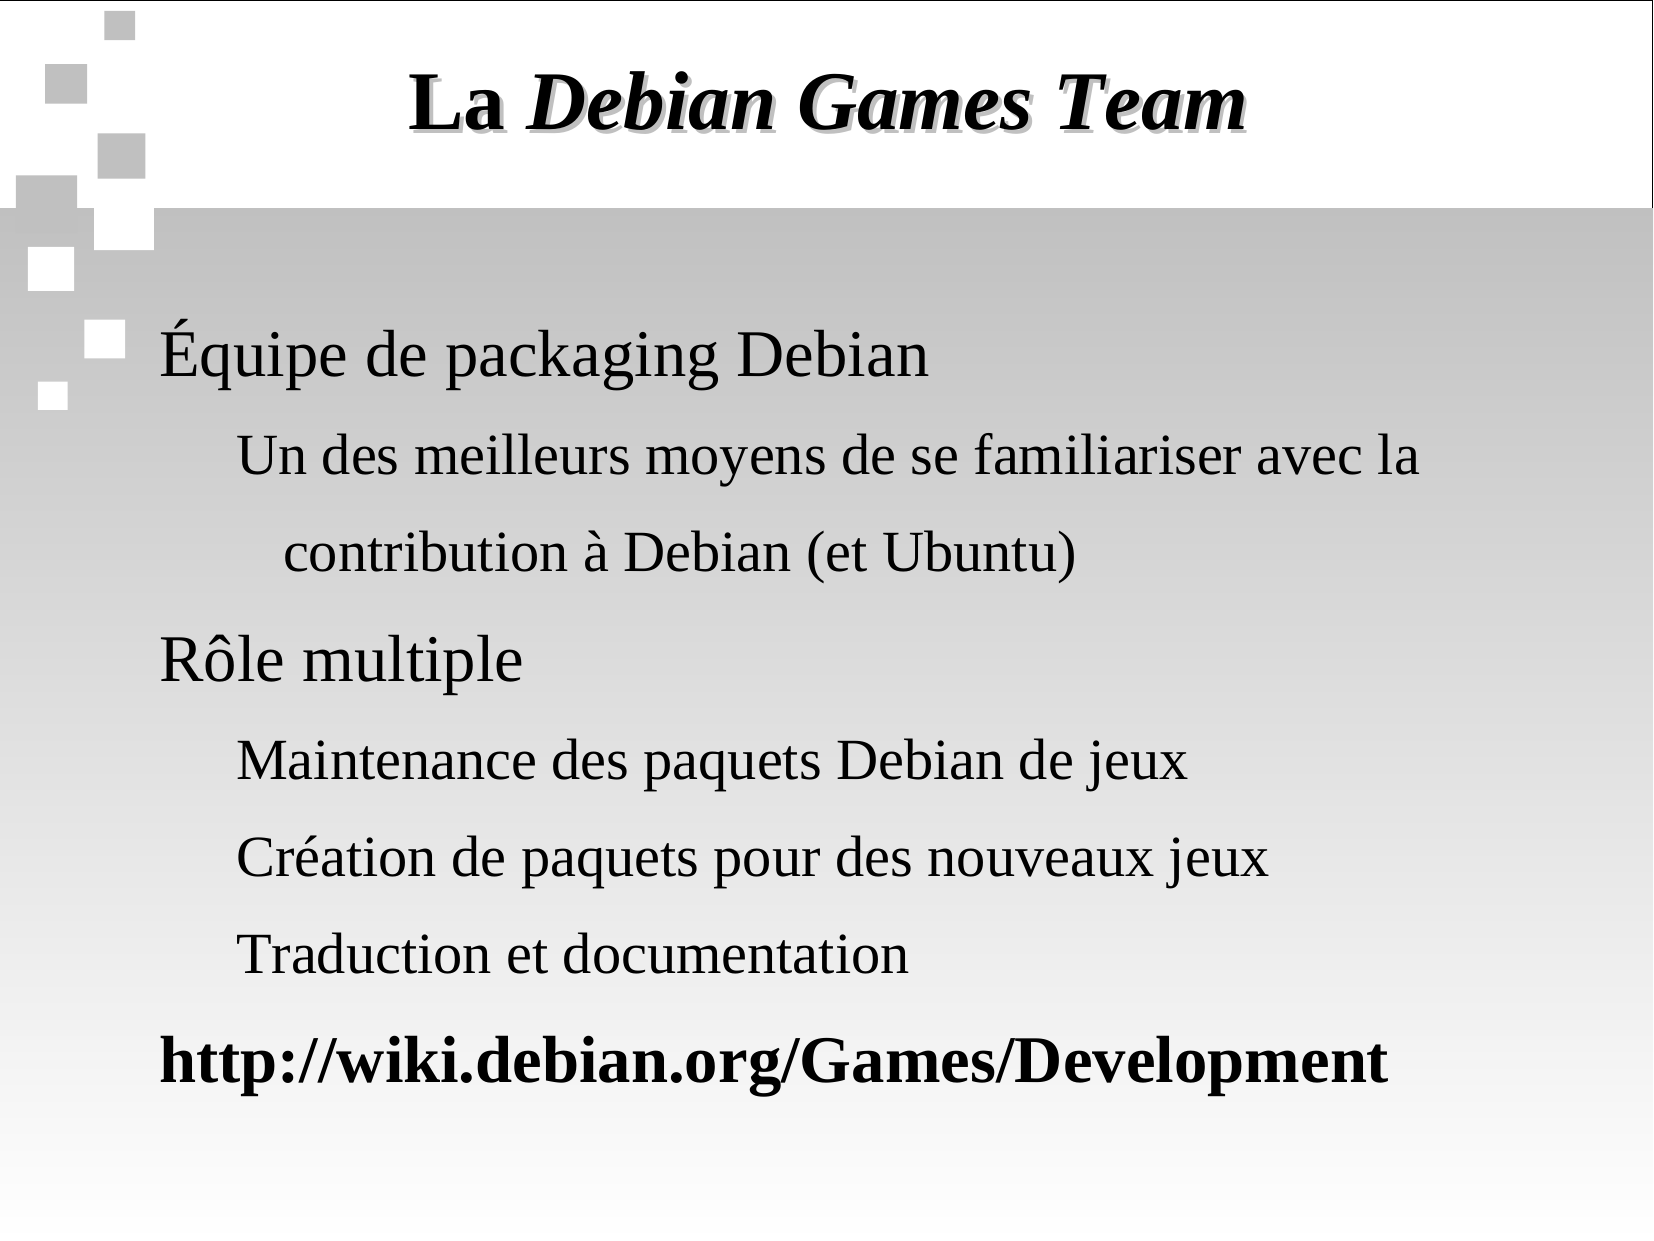

# La Debian Games Team
Équipe de packaging Debian
Un des meilleurs moyens de se familiariser avec la contribution à Debian (et Ubuntu)
Rôle multiple
Maintenance des paquets Debian de jeux
Création de paquets pour des nouveaux jeux
Traduction et documentation
http://wiki.debian.org/Games/Development